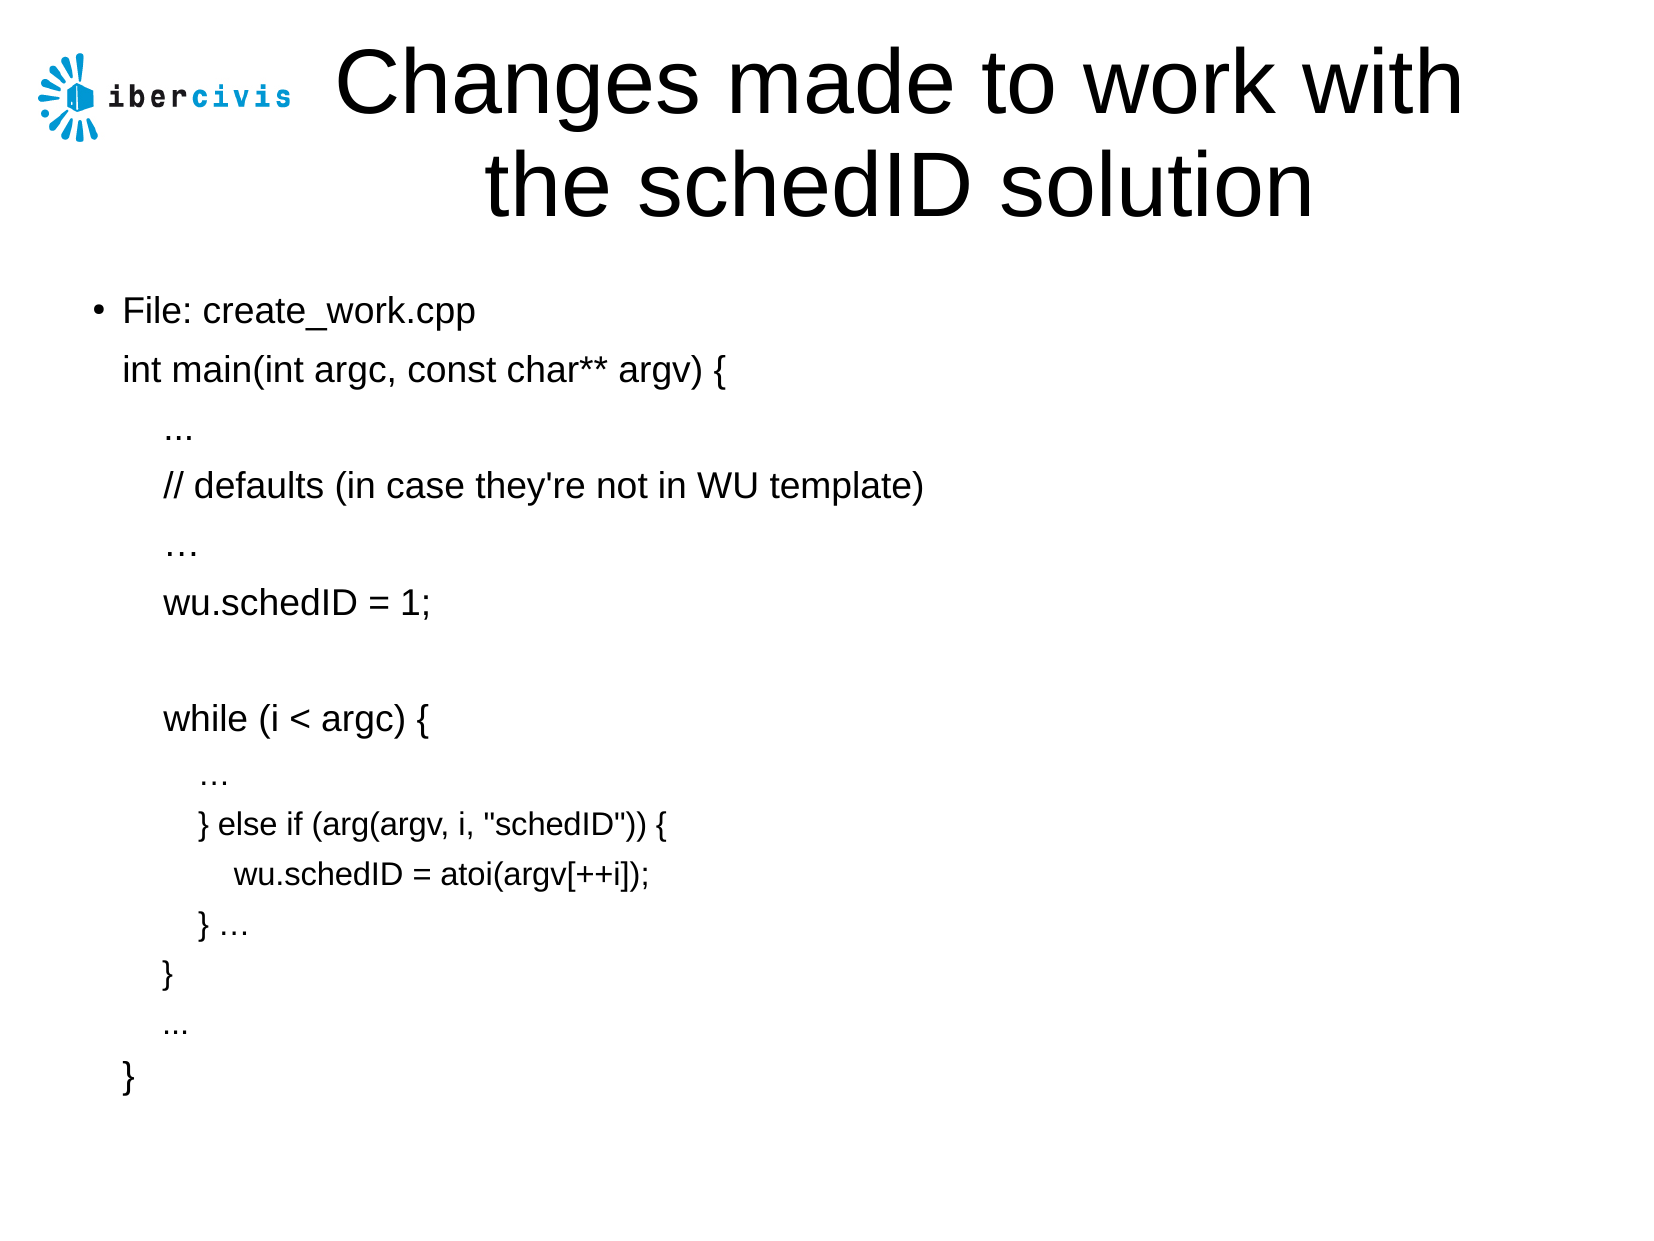

Changes made to work with the schedID solution
# File: create_work.cpp
int main(int argc, const char** argv) {
 ...
 // defaults (in case they're not in WU template)
 …
 wu.schedID = 1;
 while (i < argc) {
 …
 } else if (arg(argv, i, "schedID")) {
 wu.schedID = atoi(argv[++i]);
 } …
}
...
}